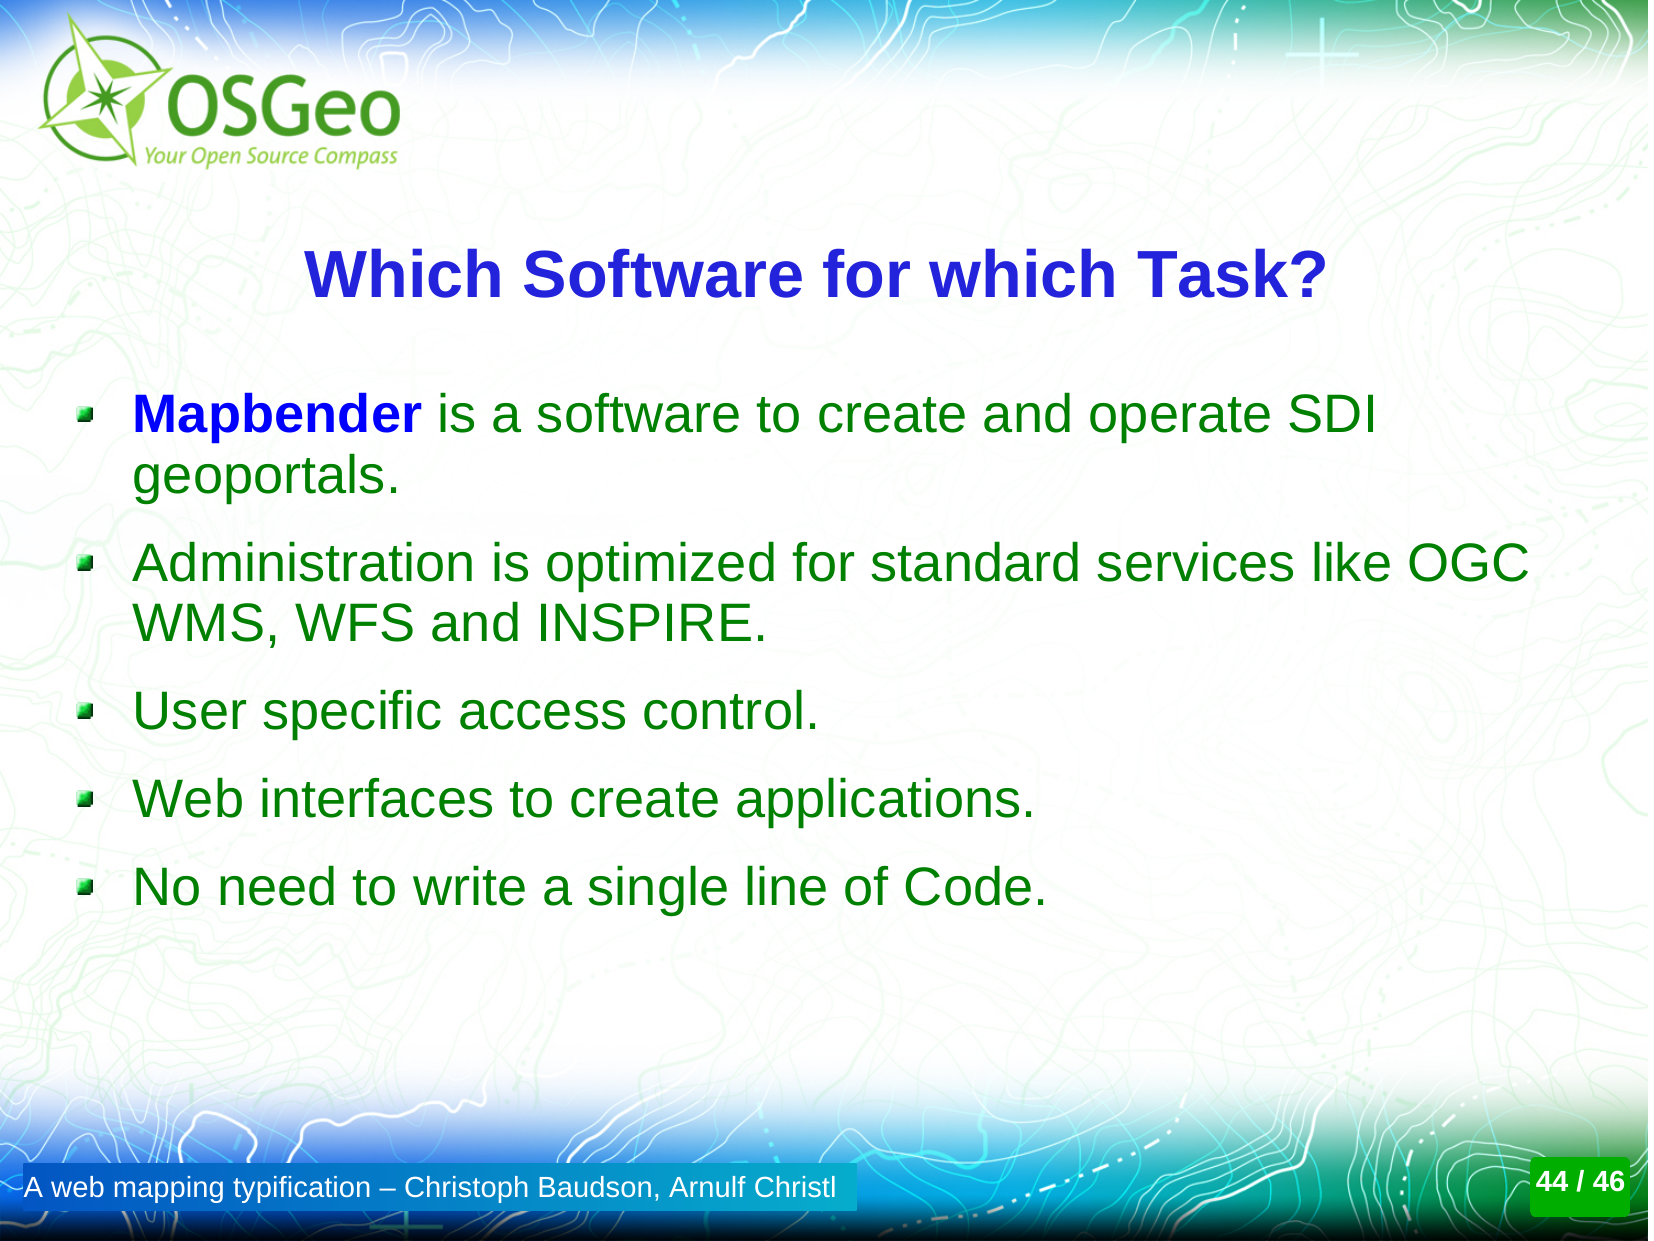

# Which Software for which Task?
Mapbender is a software to create and operate SDI geoportals.
Administration is optimized for standard services like OGC WMS, WFS and INSPIRE.
User specific access control.
Web interfaces to create applications.
No need to write a single line of Code.